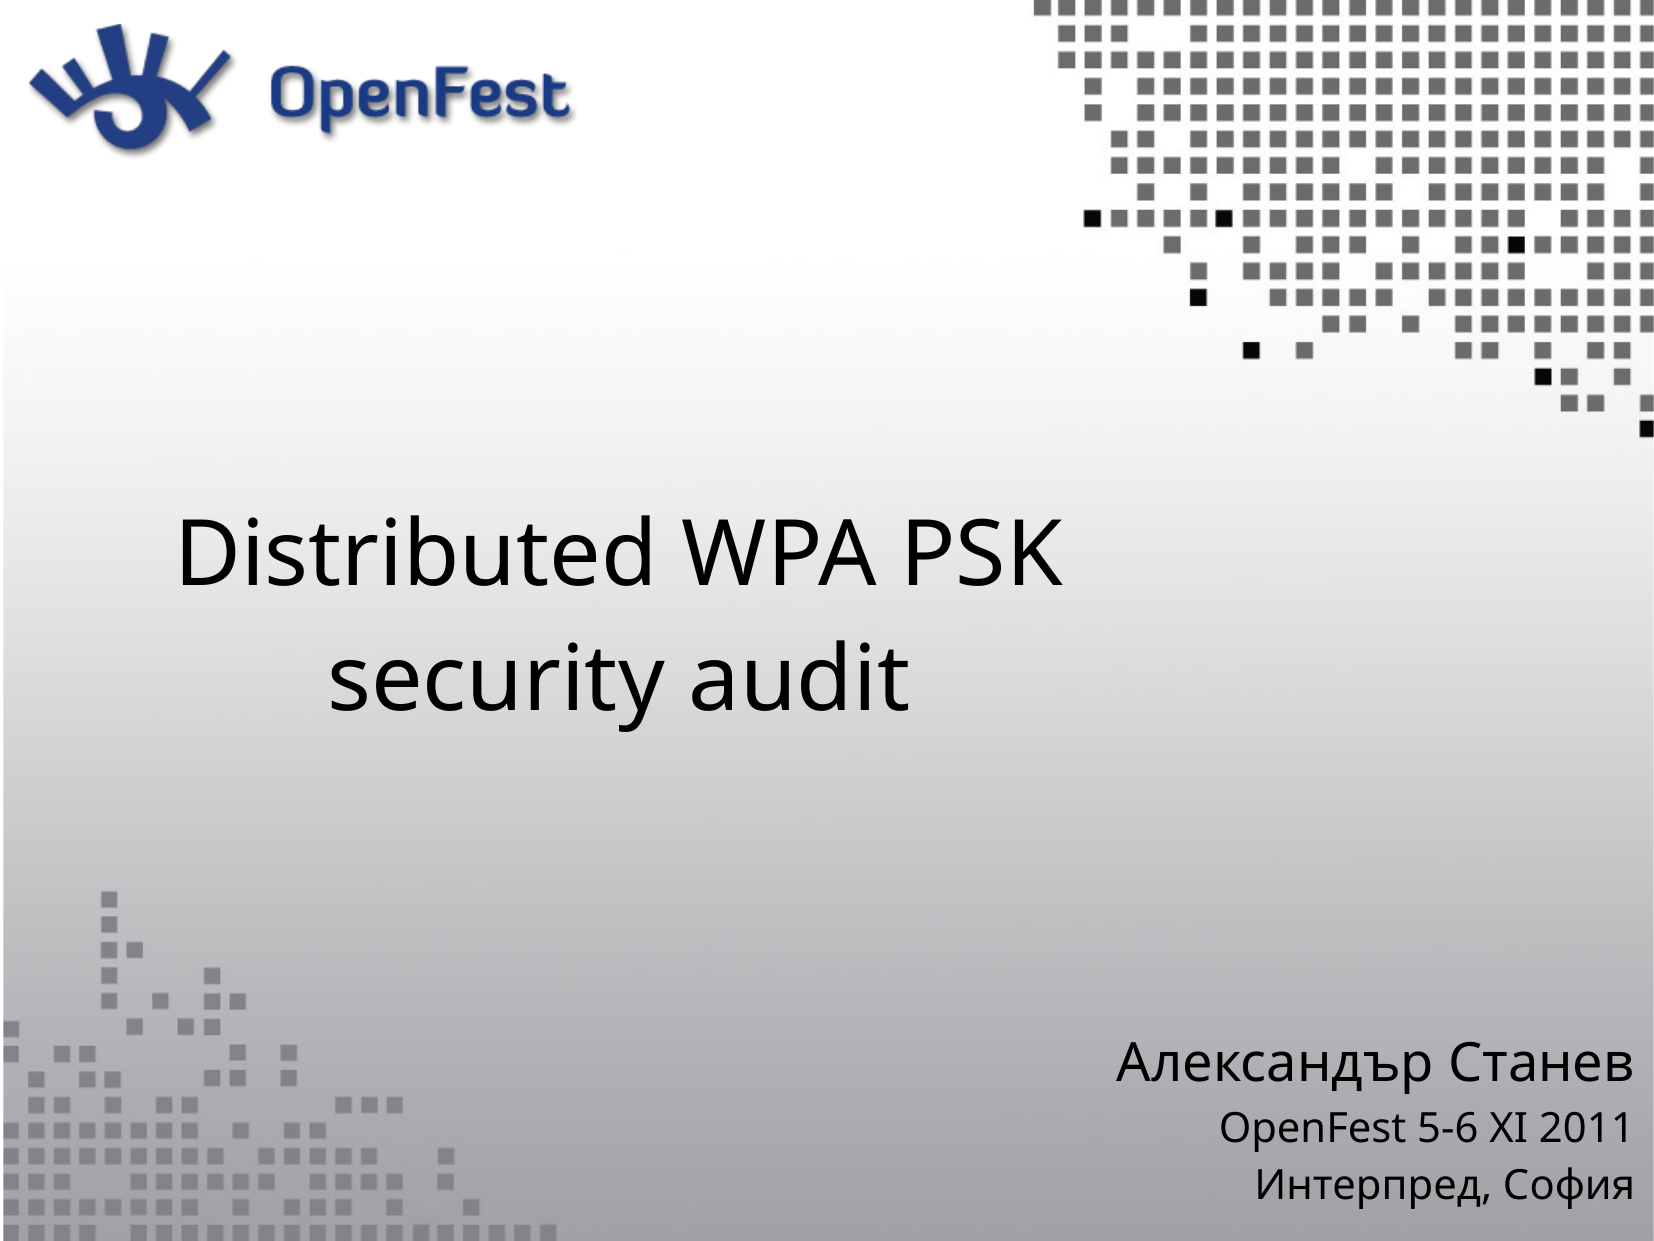

# Distributed WPA PSK security audit
Александър Станев
OpenFest 5-6 XI 2011
Интерпред, София